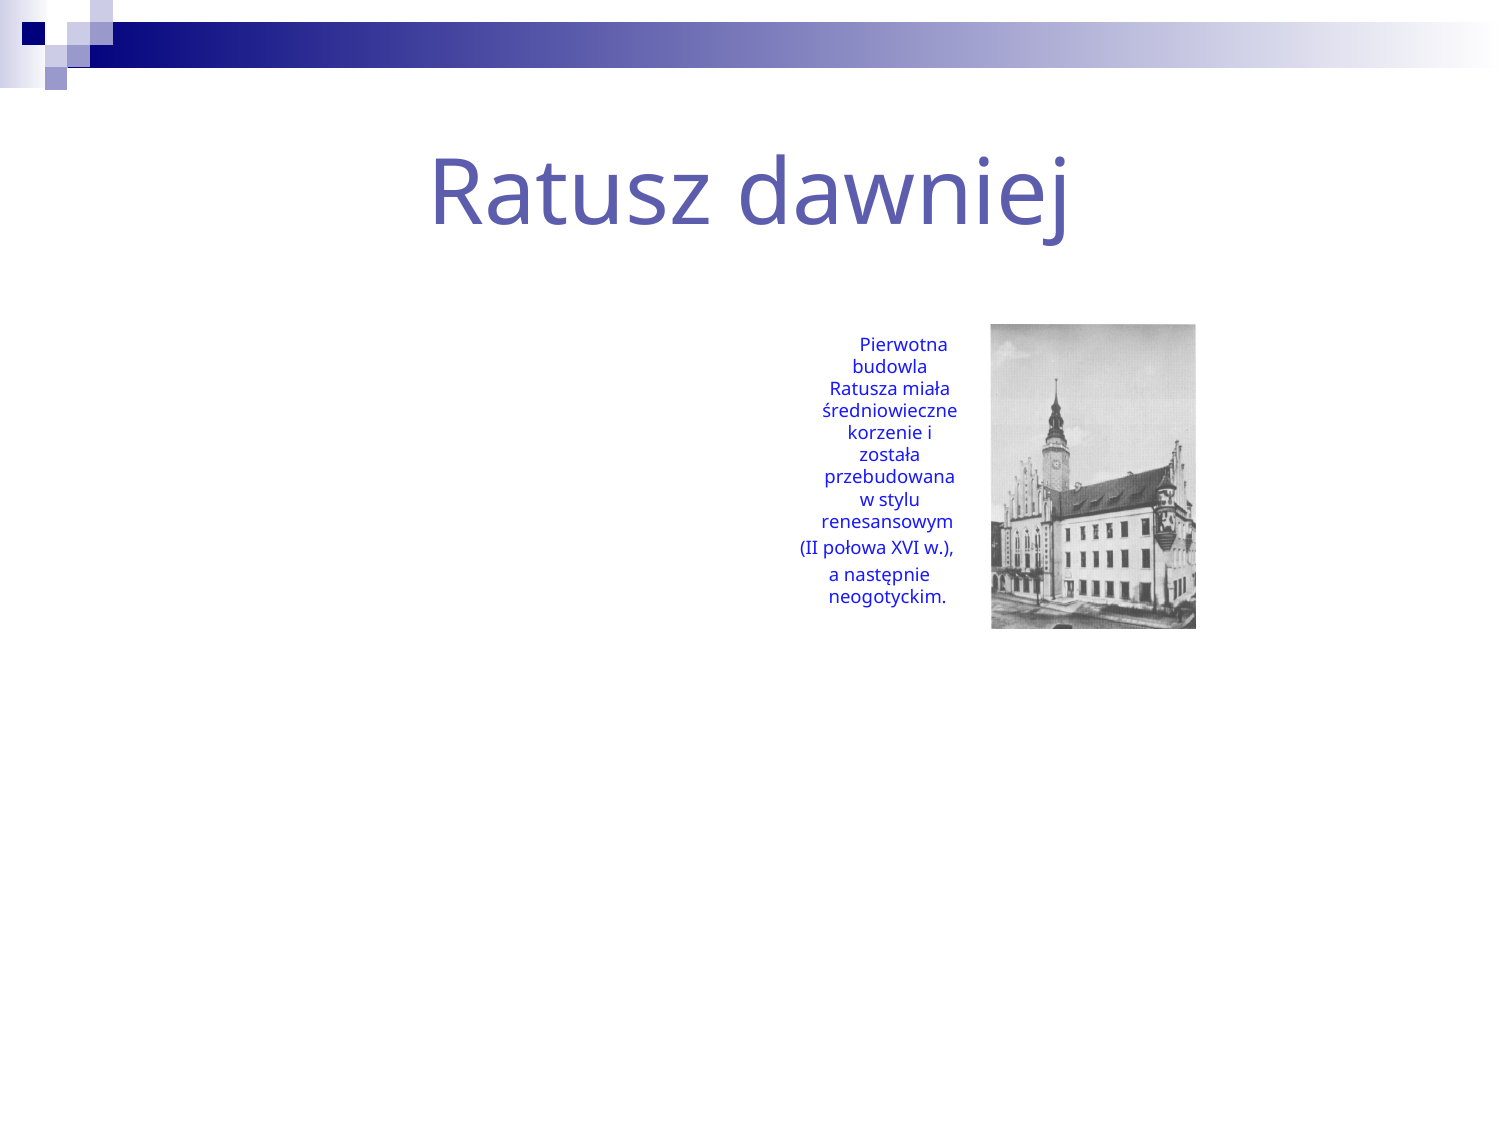

# Ratusz dawniej
 	Pierwotna budowla Ratusza miała średniowieczne korzenie i została przebudowana w stylu renesansowym
(II połowa XVI w.),
a następnie neogotyckim.